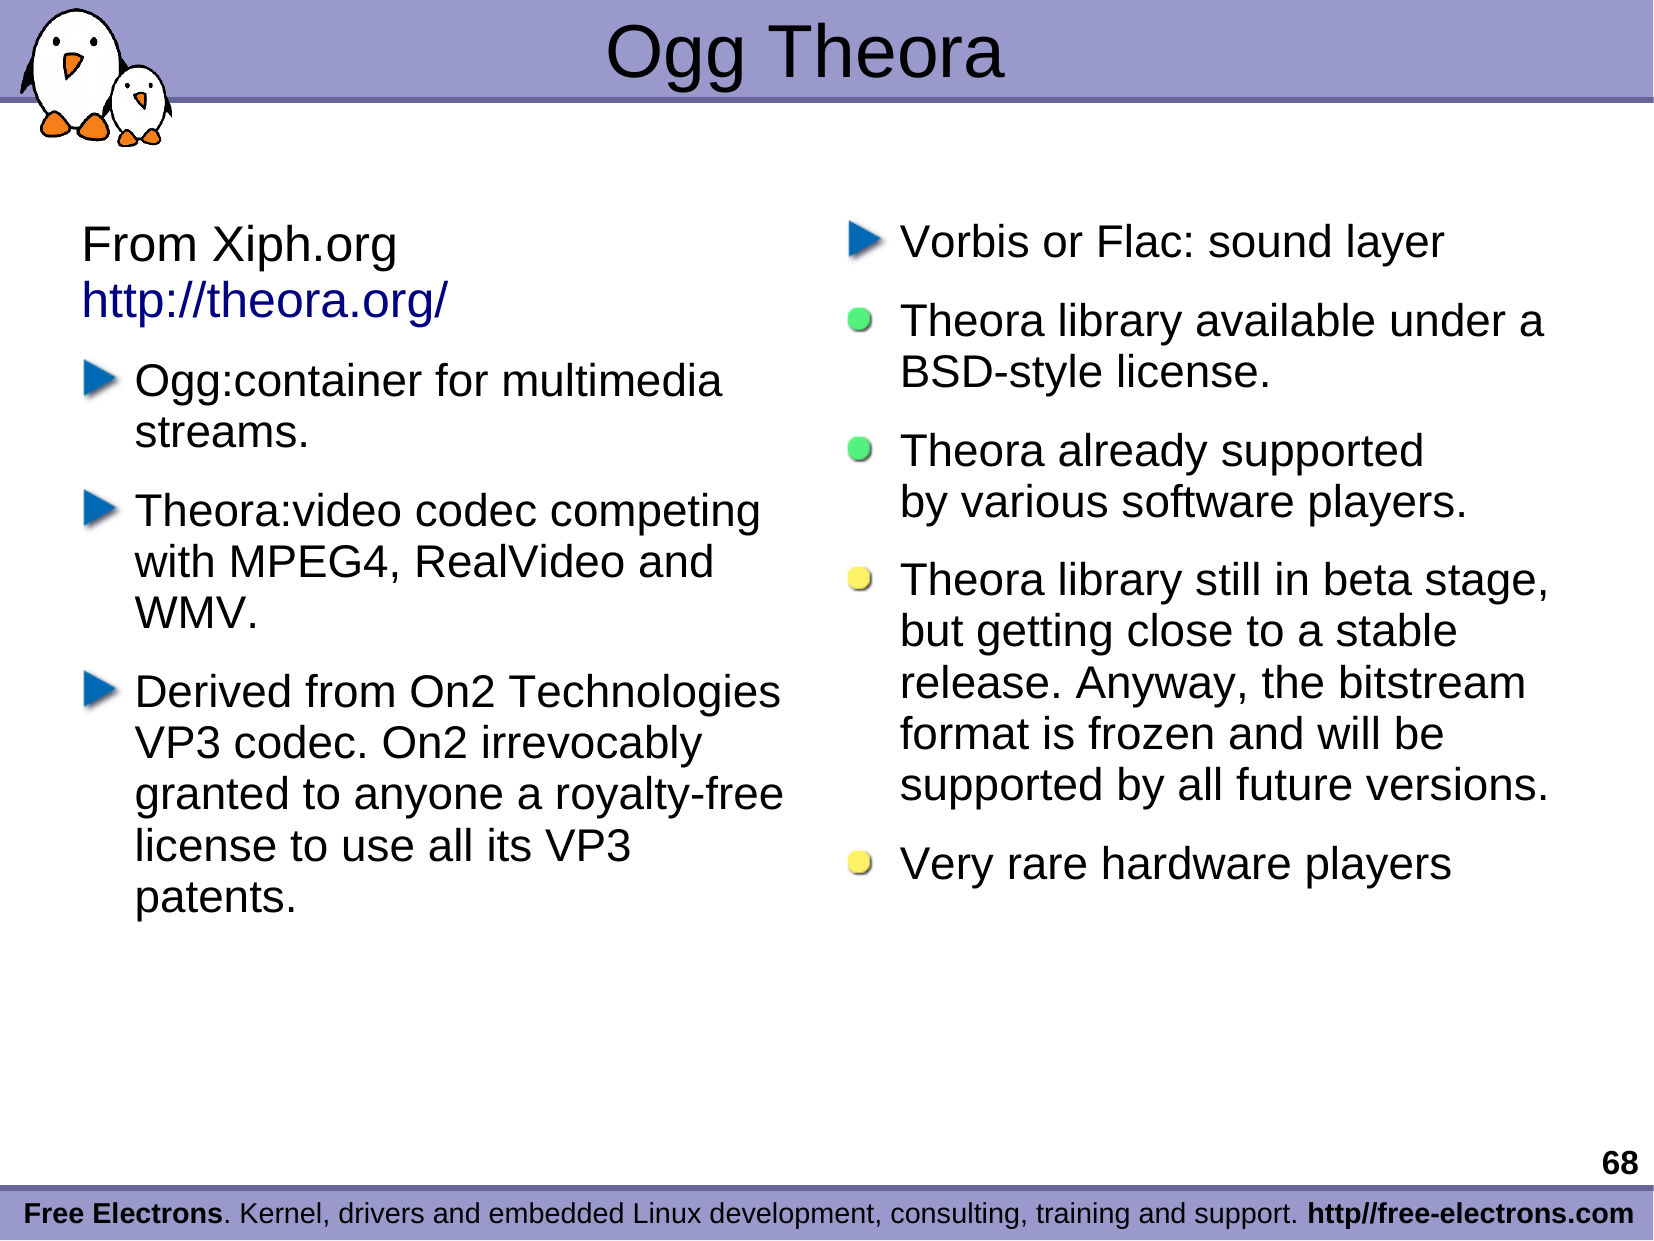

# Ogg Theora
From Xiph.org
http://theora.org/
Ogg:container for multimedia streams.
Theora:video codec competing with MPEG4, RealVideo and WMV.
Derived from On2 Technologies VP3 codec. On2 irrevocably granted to anyone a royalty-free license to use all its VP3 patents.
Vorbis or Flac: sound layer
Theora library available under a BSD-style license.
Theora already supported
by various software players.
Theora library still in beta stage, but getting close to a stable release. Anyway, the bitstream format is frozen and will be supported by all future versions.
Very rare hardware players